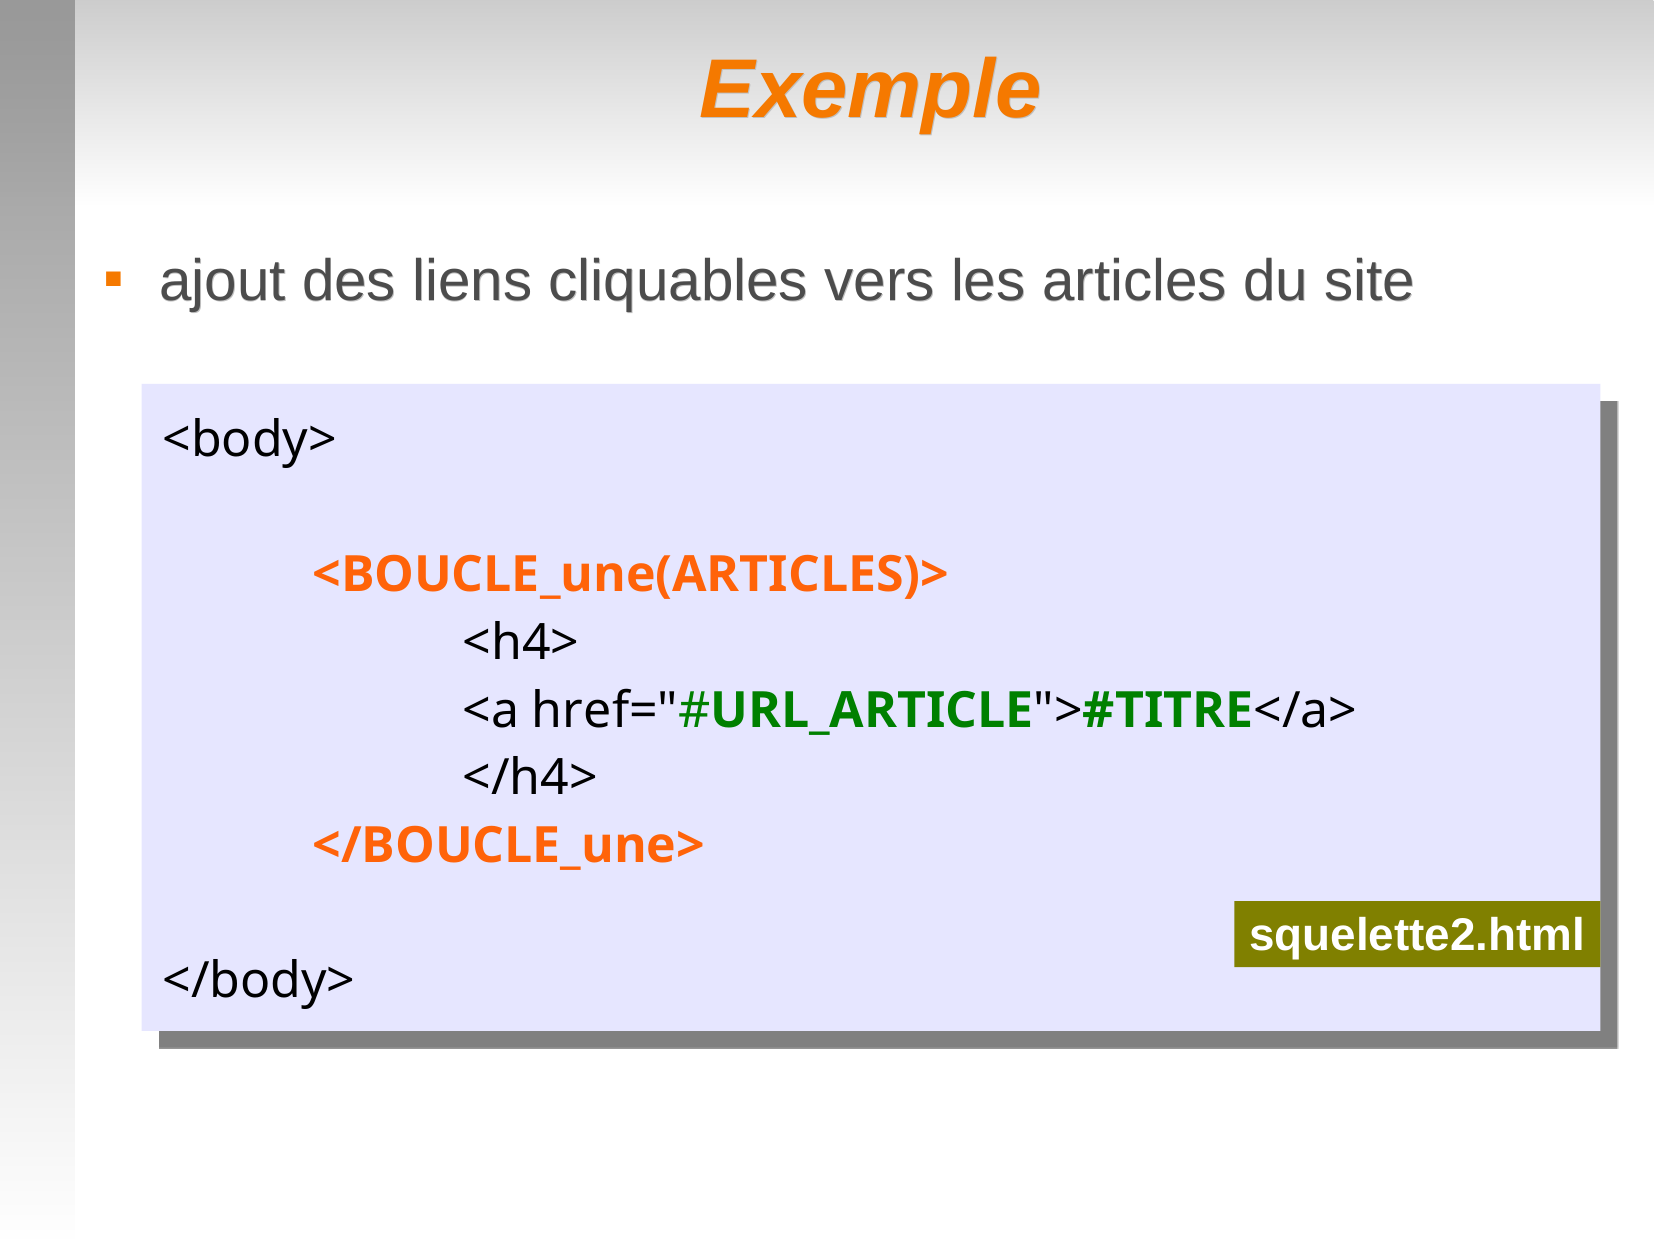

# Exemple
ajout des liens cliquables vers les articles du site
<body>
	<BOUCLE_une(ARTICLES)>
		<h4>
		<a href="#URL_ARTICLE">#TITRE</a>
		</h4>
	</BOUCLE_une>
</body>
squelette2.html